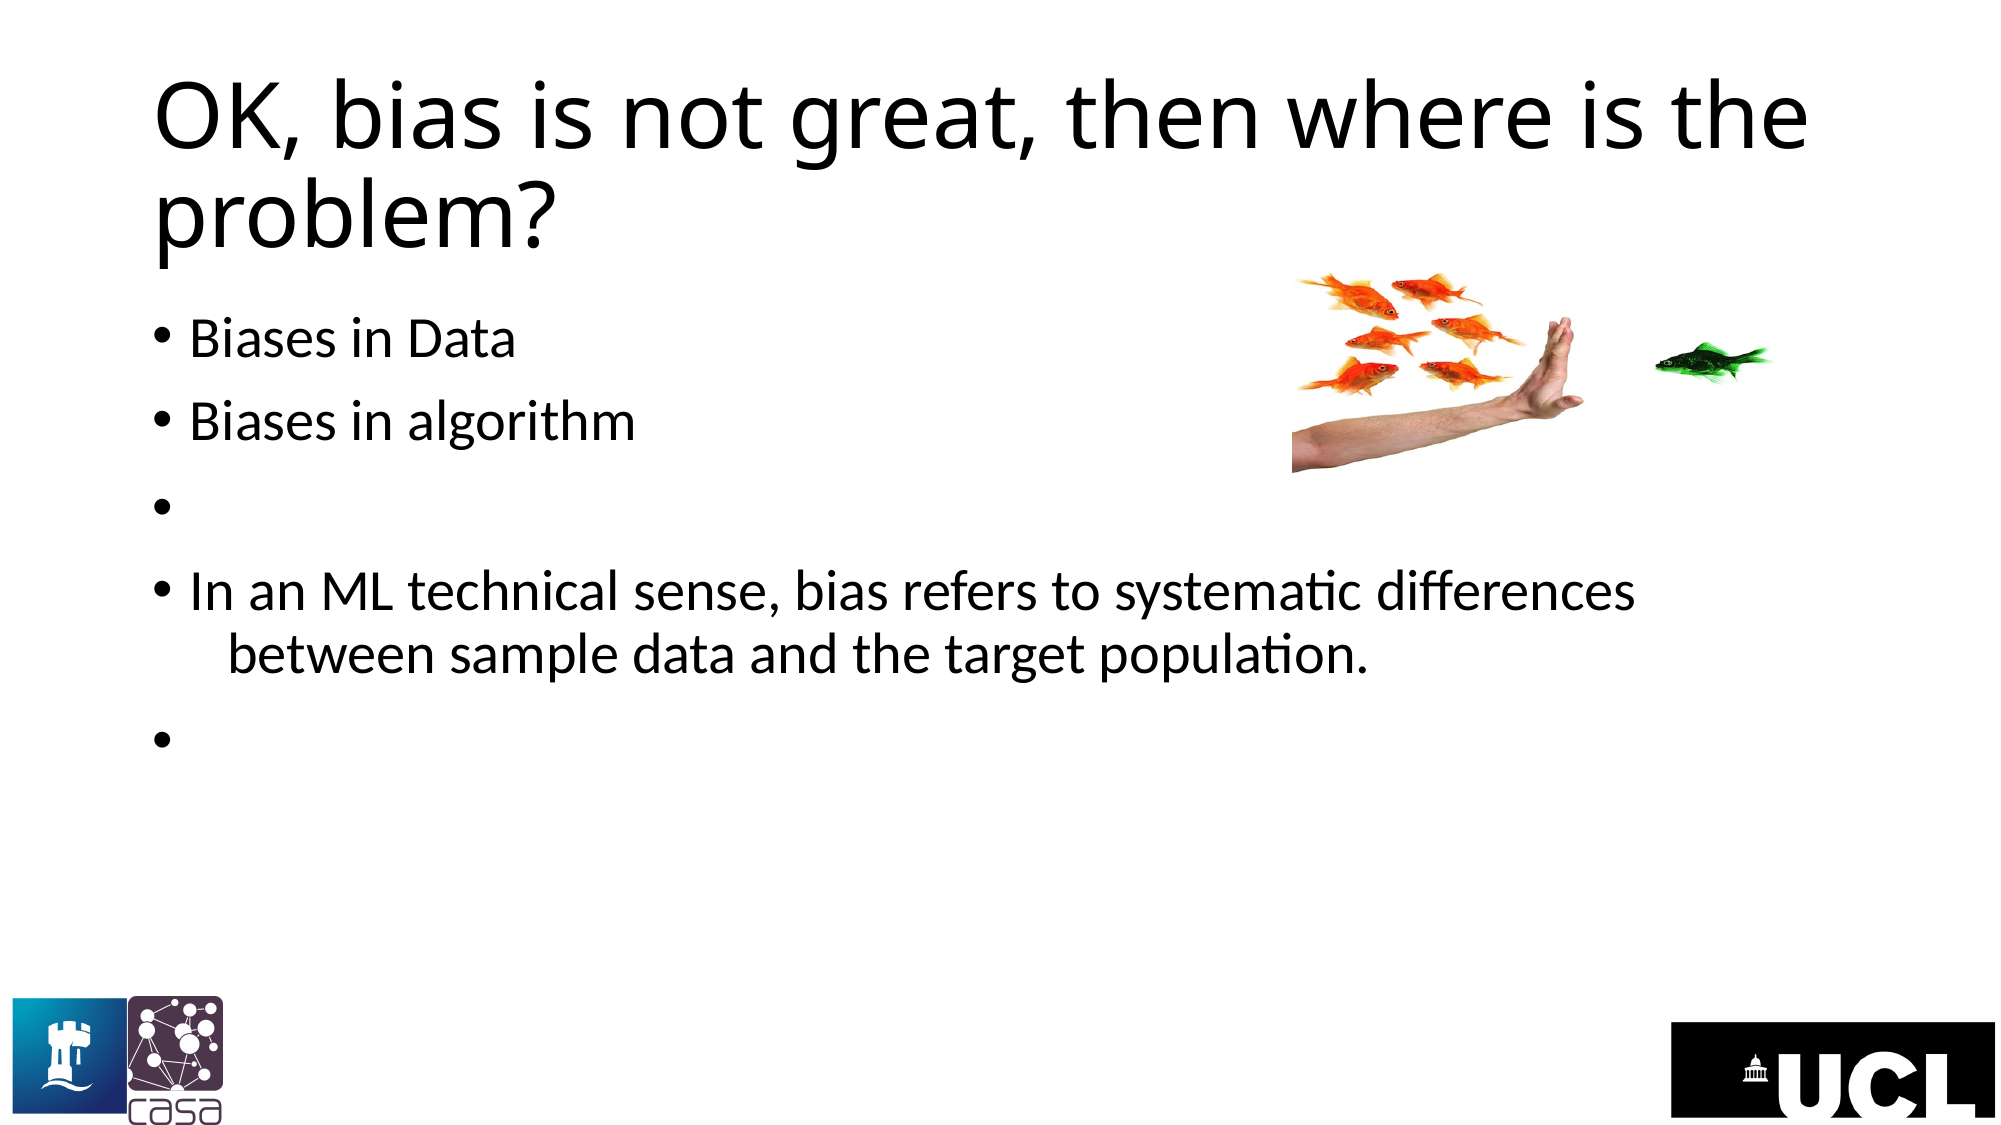

# OK, bias is not great, then where is the problem?
Biases in Data
Biases in algorithm
In an ML technical sense, bias refers to systematic differences between sample data and the target population.